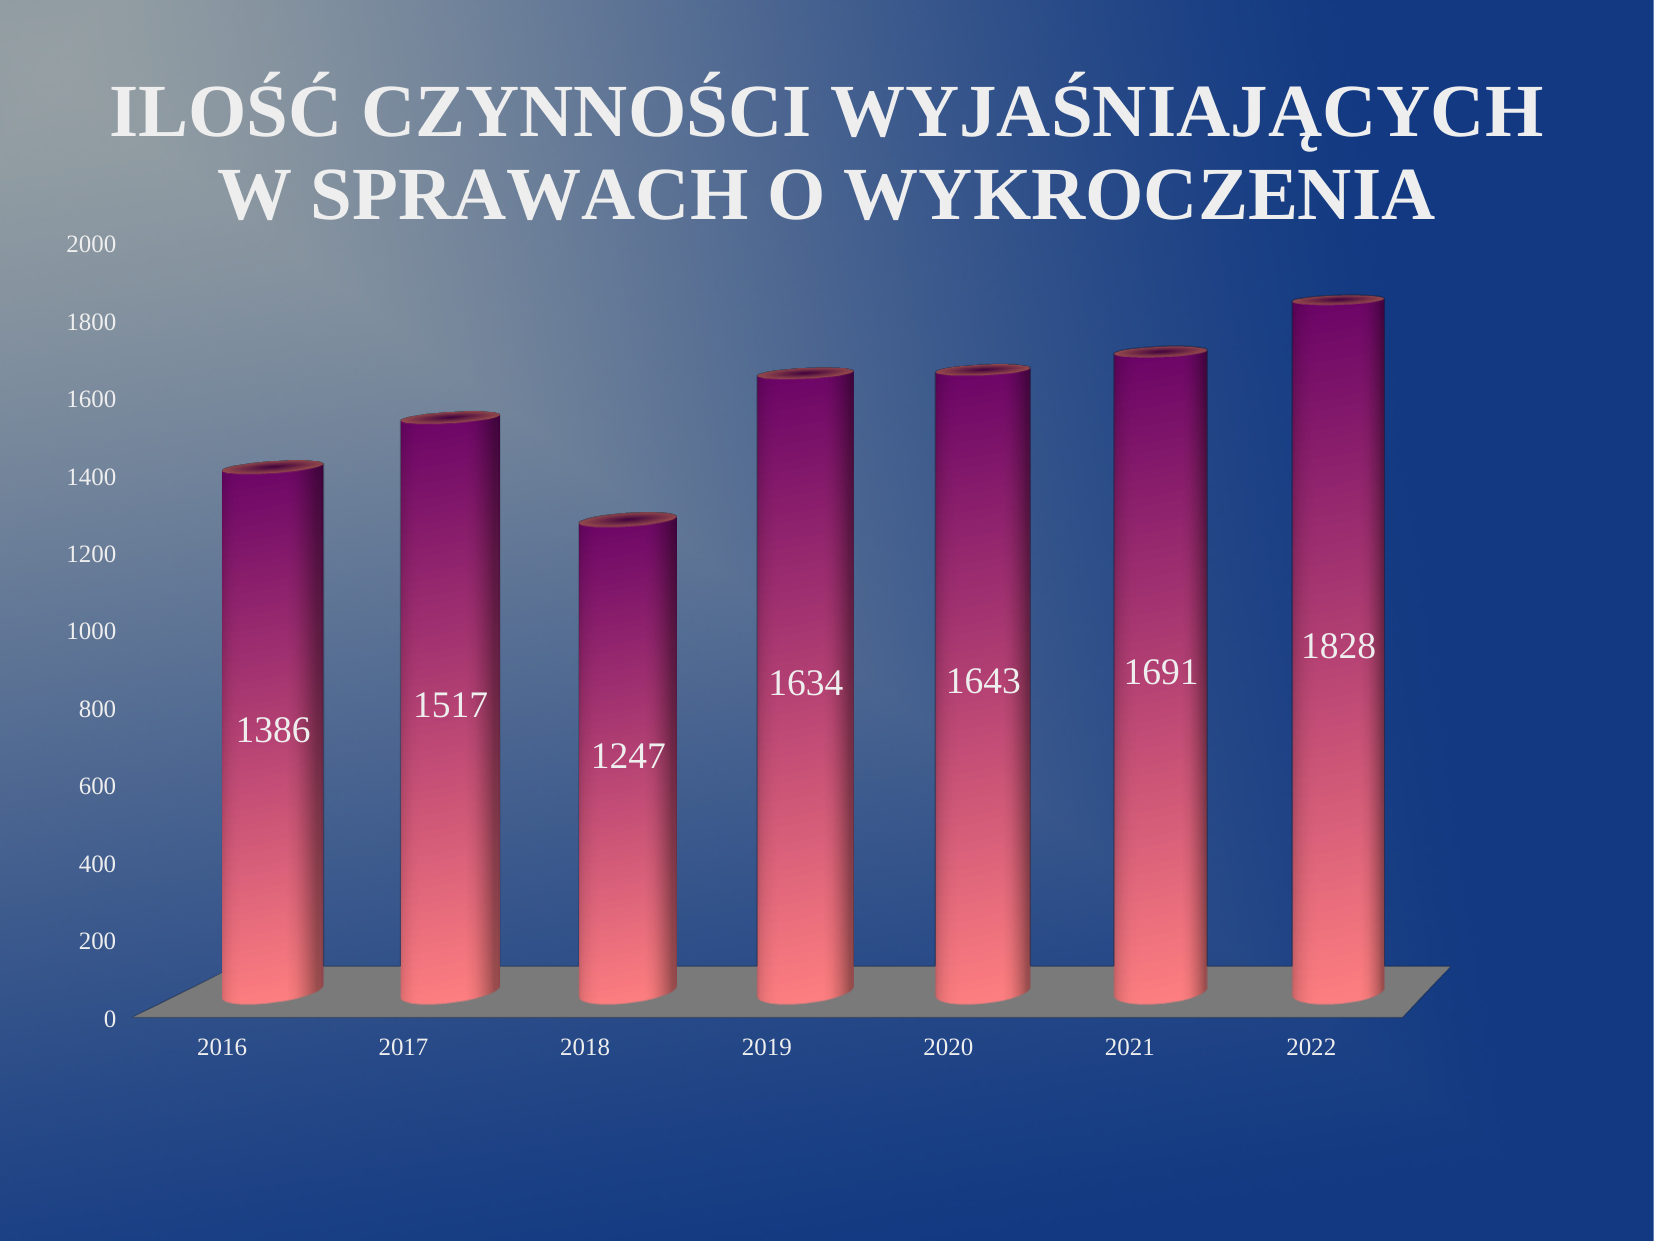

# ILOŚĆ CZYNNOŚCI WYJAŚNIAJĄCYCH W SPRAWACH O WYKROCZENIA
[unsupported chart]